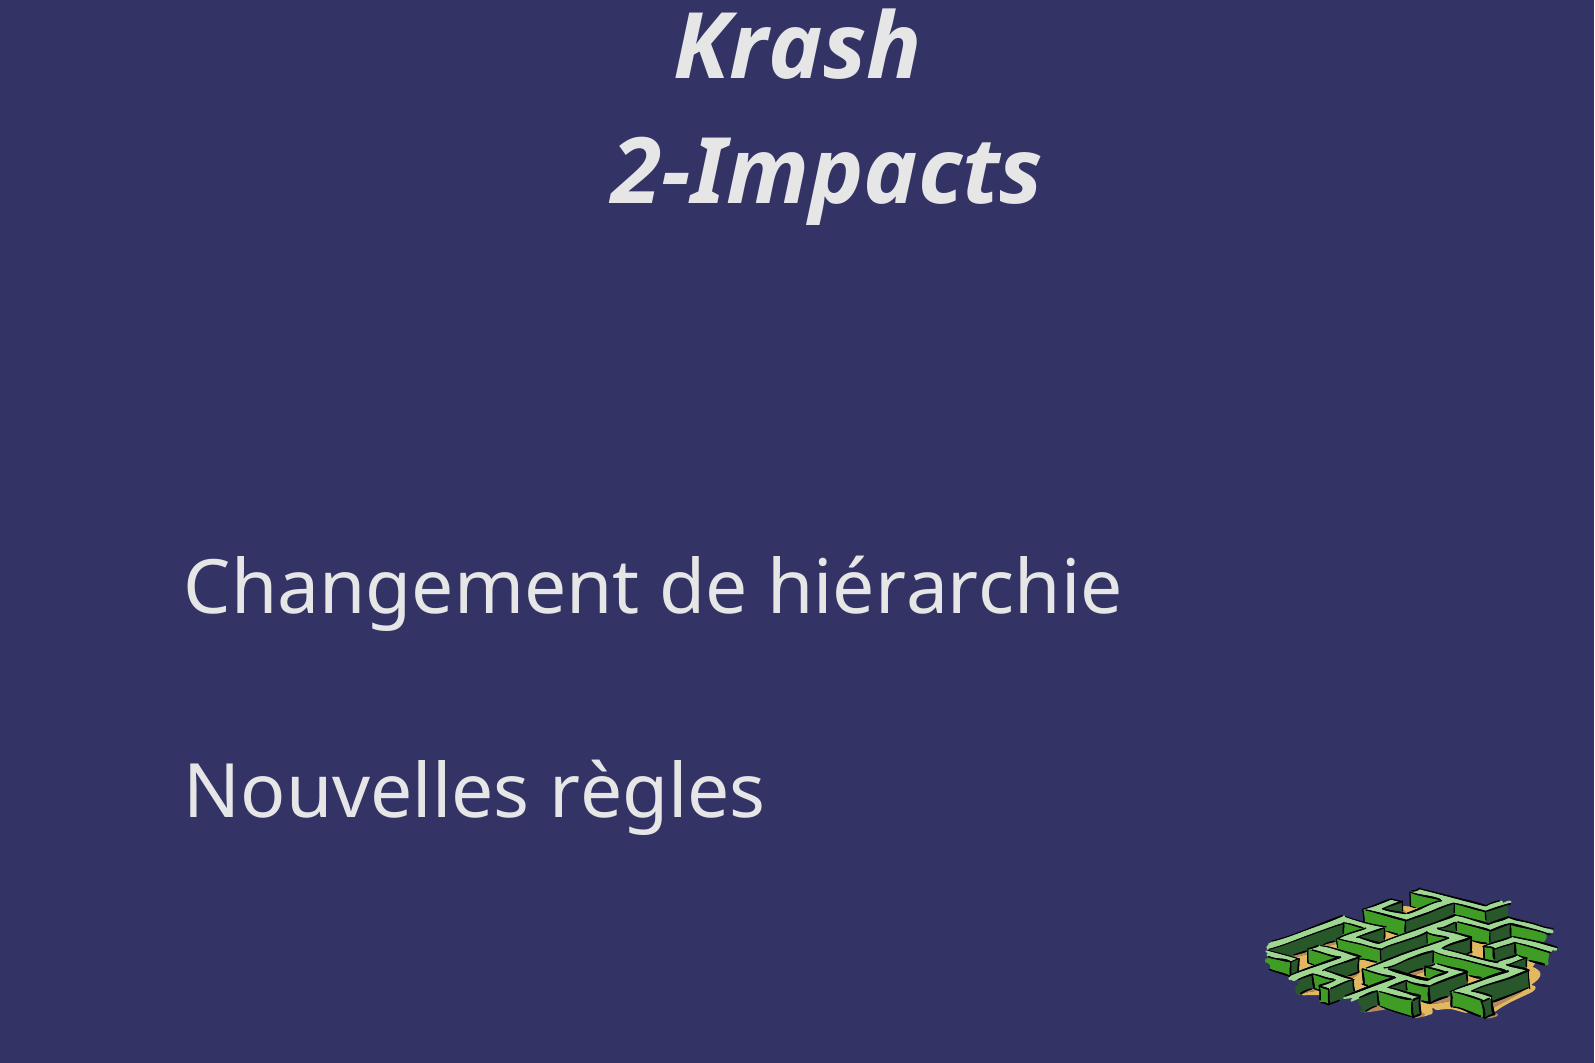

# Krash 2-Impacts
Changement de hiérarchie
Nouvelles règles